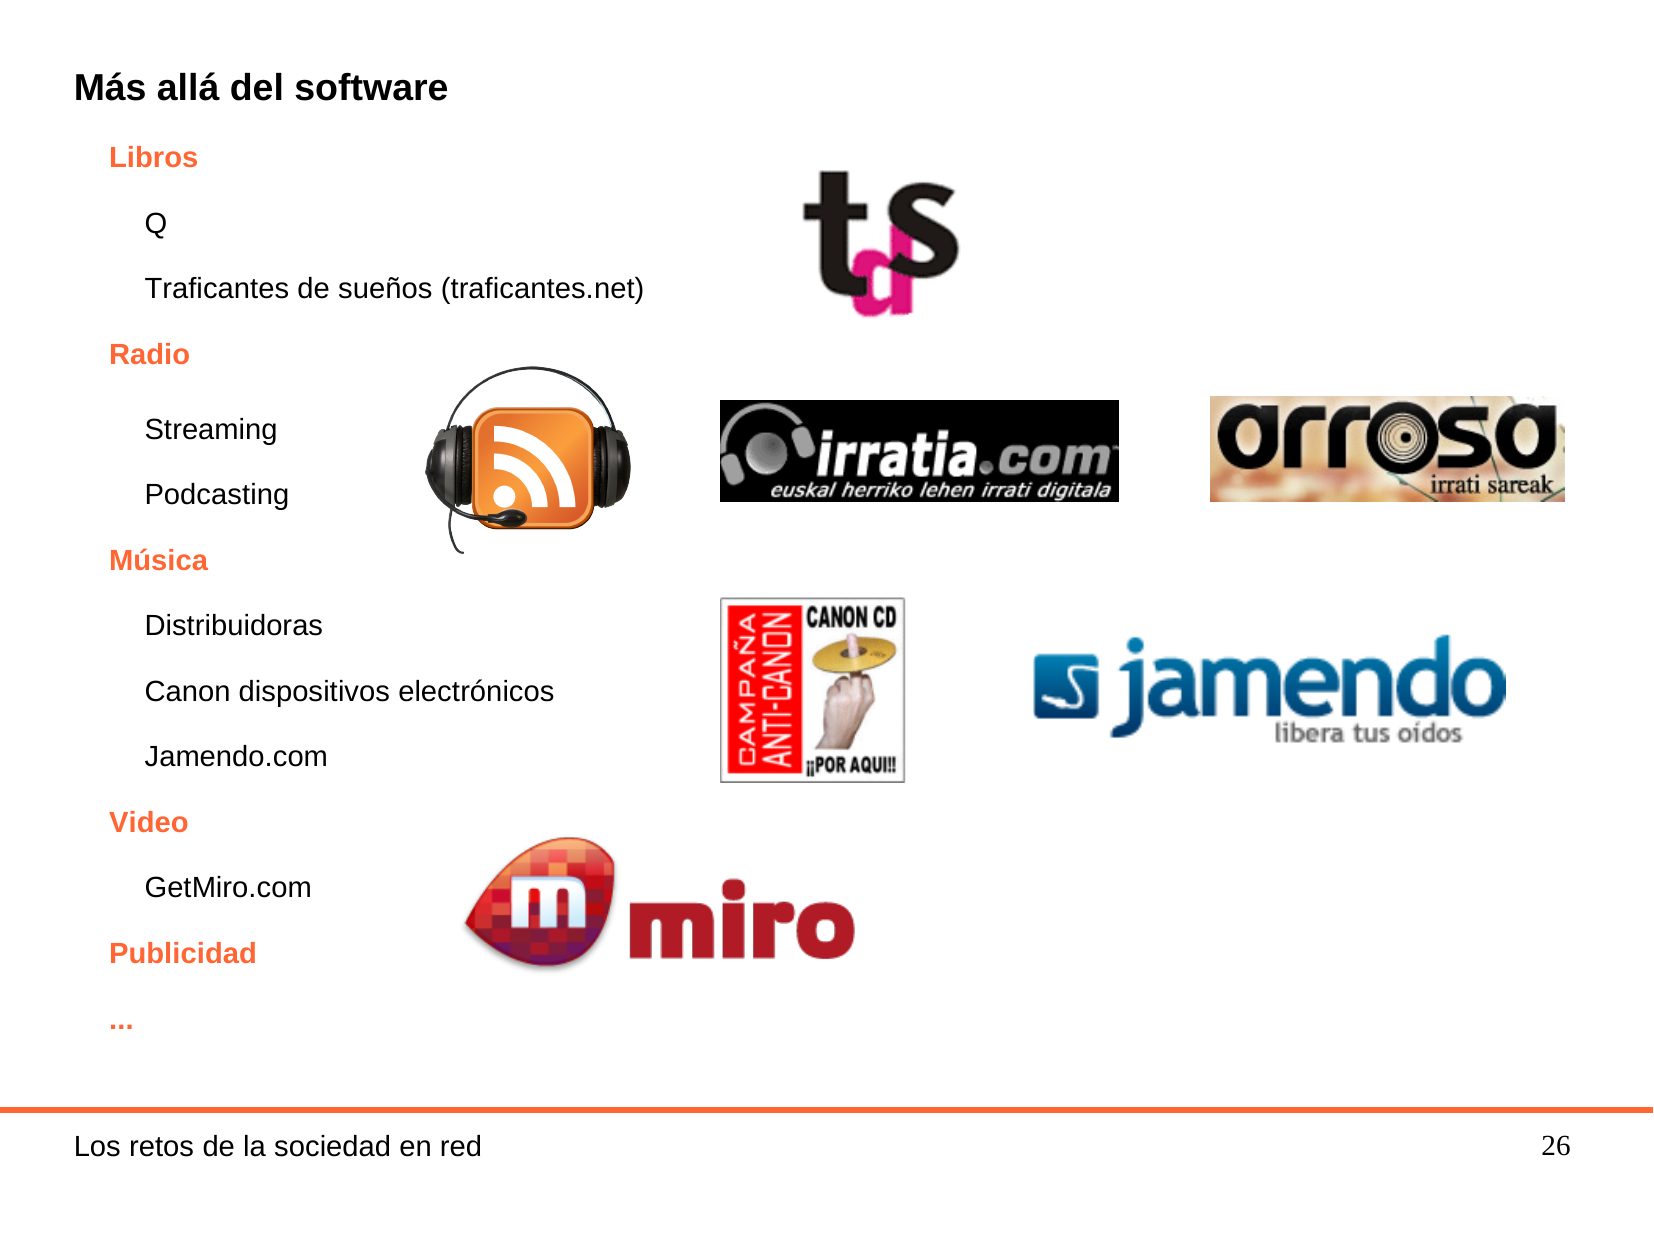

Más allá del software
Libros
Q
Traficantes de sueños (traficantes.net)
Radio
Streaming
Podcasting
Música
Distribuidoras
Canon dispositivos electrónicos
Jamendo.com
Video
GetMiro.com
Publicidad
...
Los retos de la sociedad en red
26